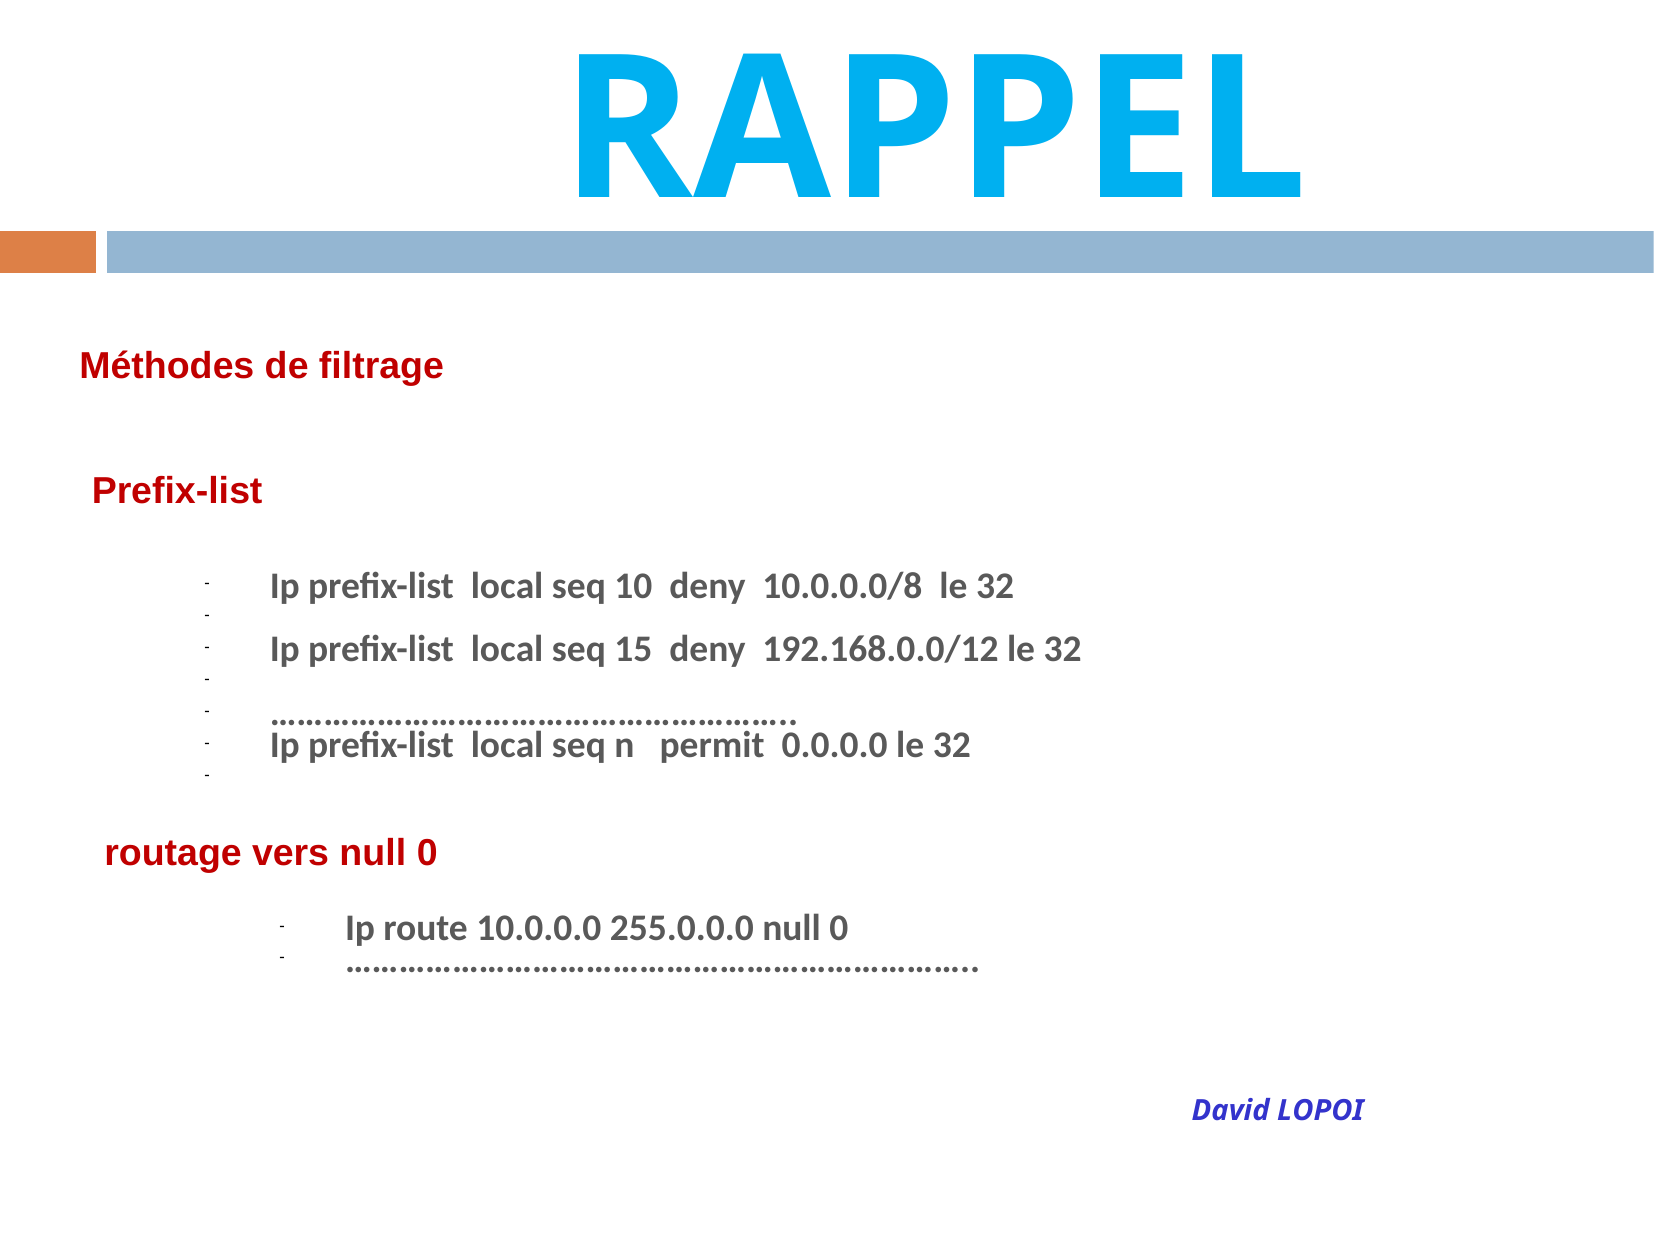

RAPPEL
Méthodes de filtrage
Prefix-list
Ip prefix-list local seq 10 deny 10.0.0.0/8 le 32
Ip prefix-list local seq 15 deny 192.168.0.0/12 le 32
…………………………………………………..
Ip prefix-list local seq n permit 0.0.0.0 le 32
routage vers null 0
Ip route 10.0.0.0 255.0.0.0 null 0
……………………………………………………………..
David LOPOI